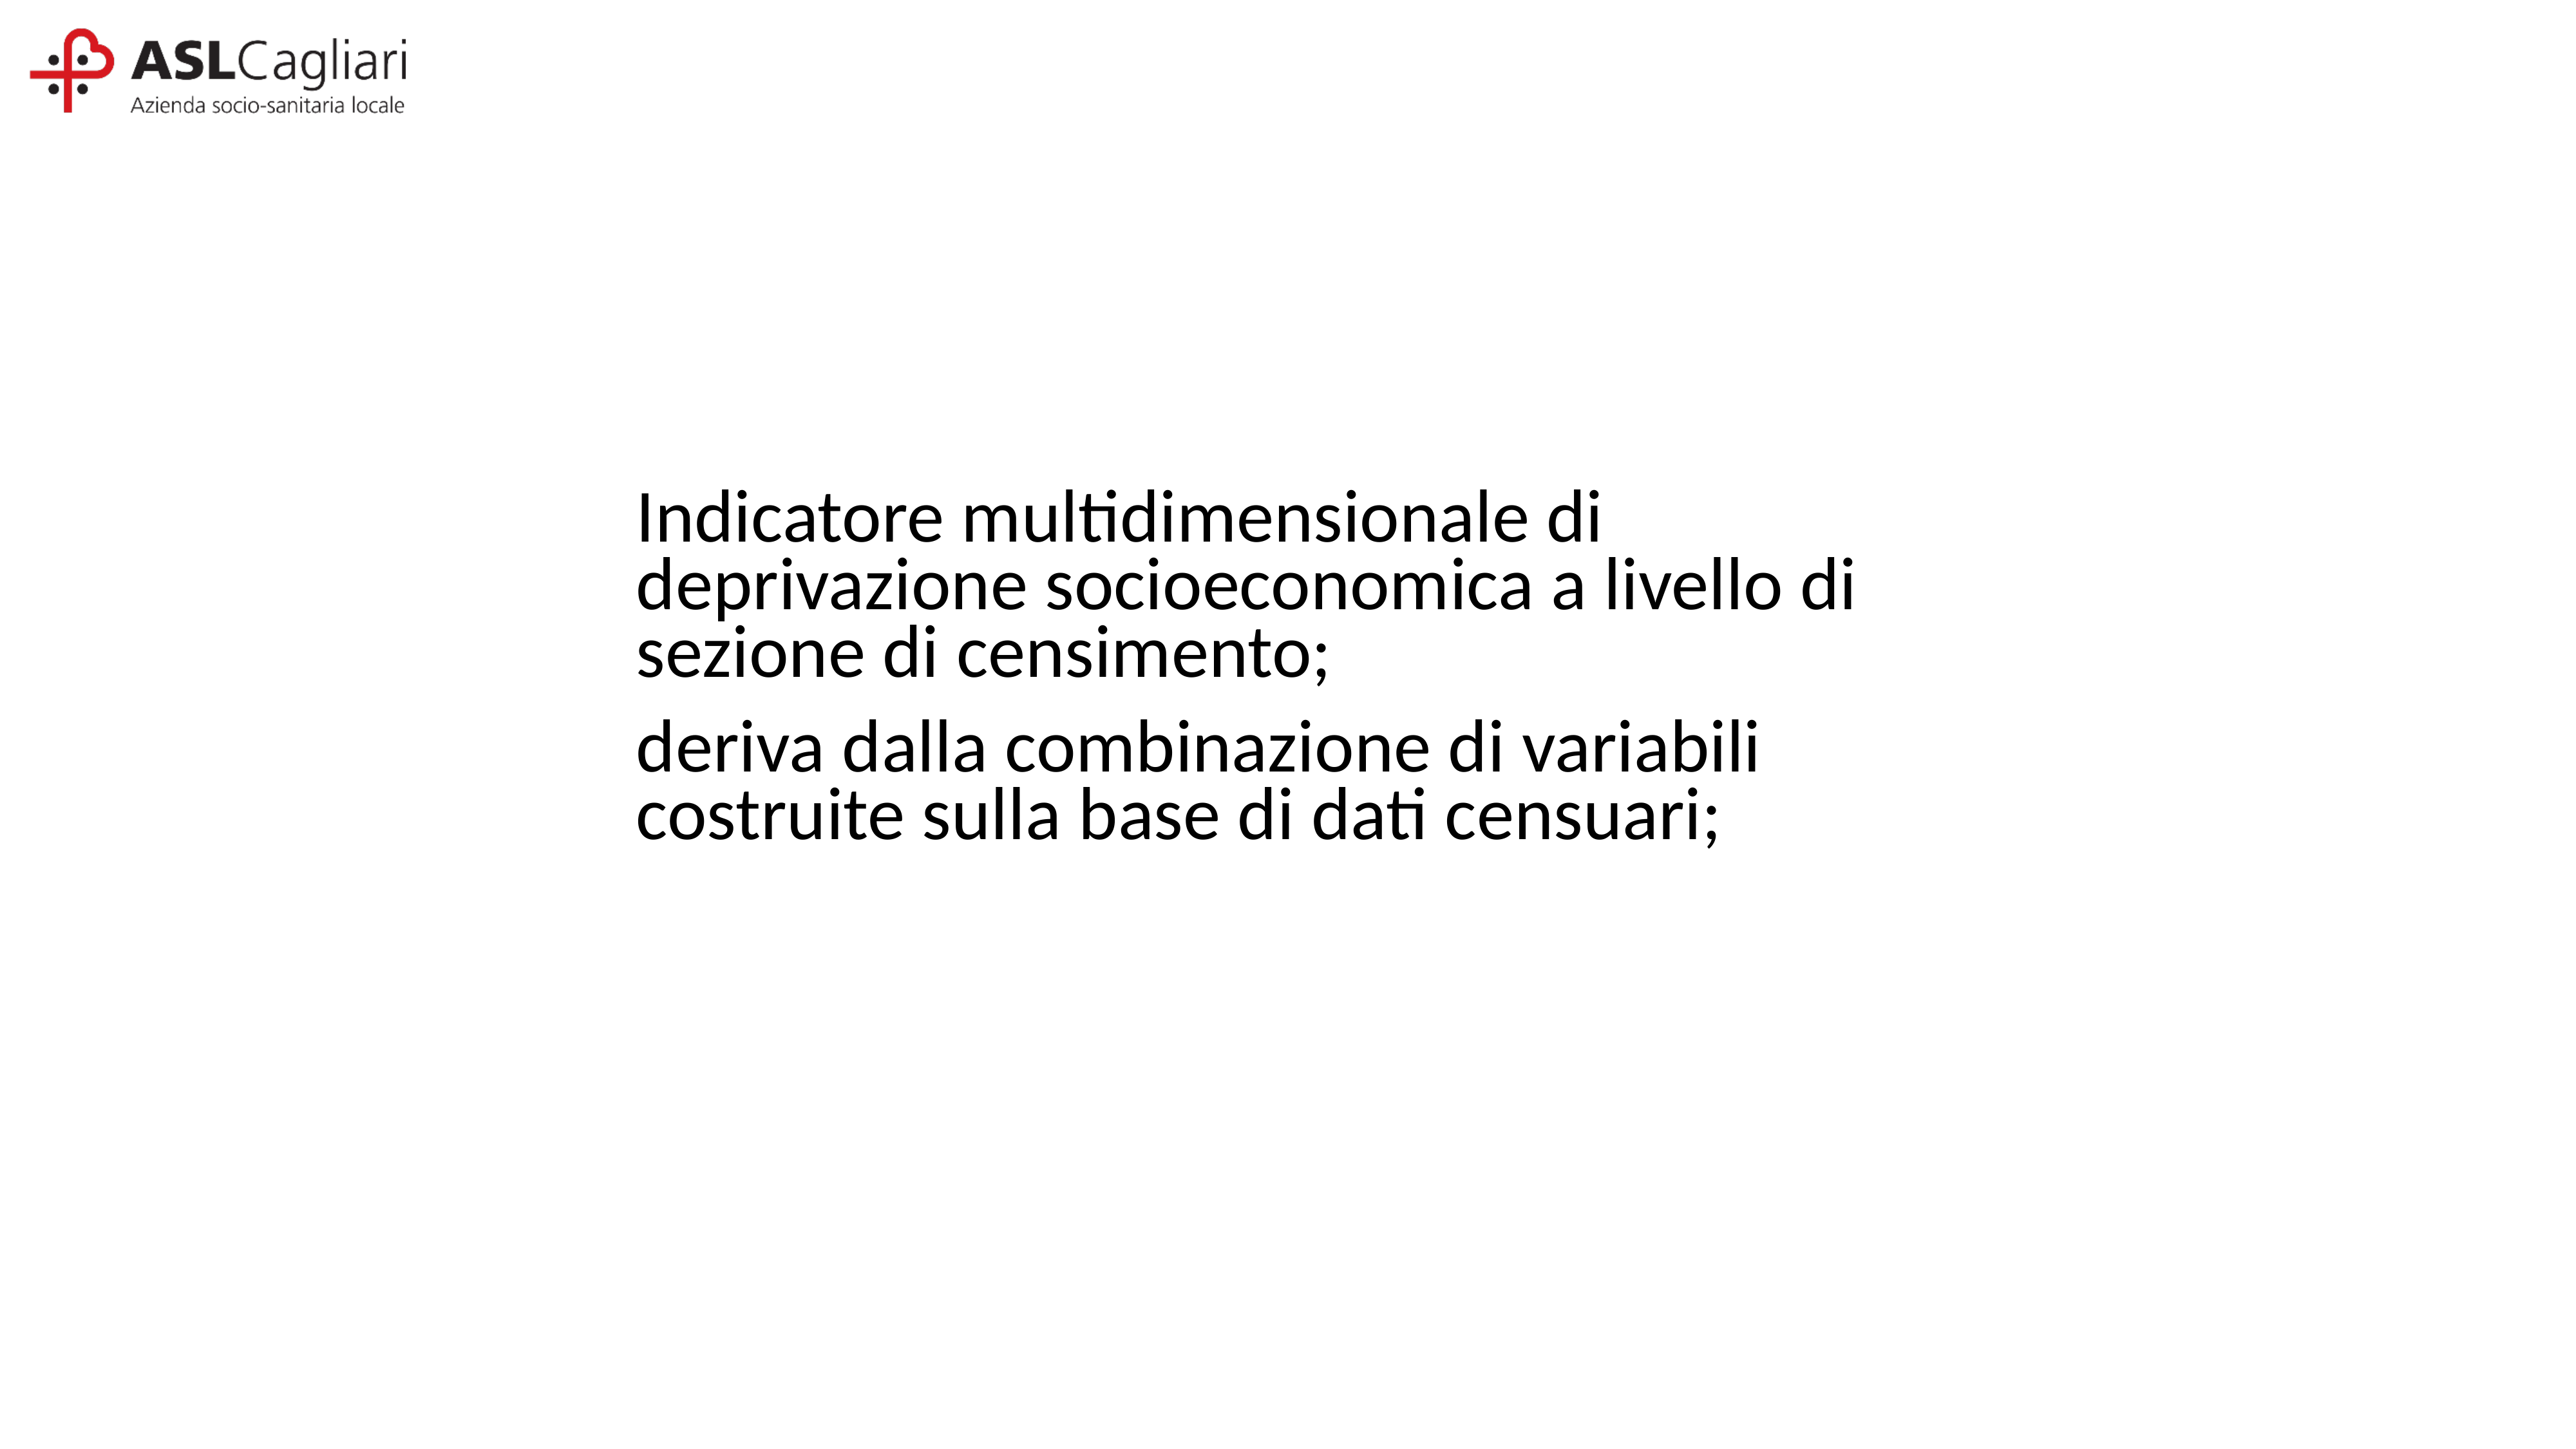

Indice di deprivazione
Indicatore multidimensionale di deprivazione socioeconomica a livello di sezione di censimento;
deriva dalla combinazione di variabili costruite sulla base di dati censuari;